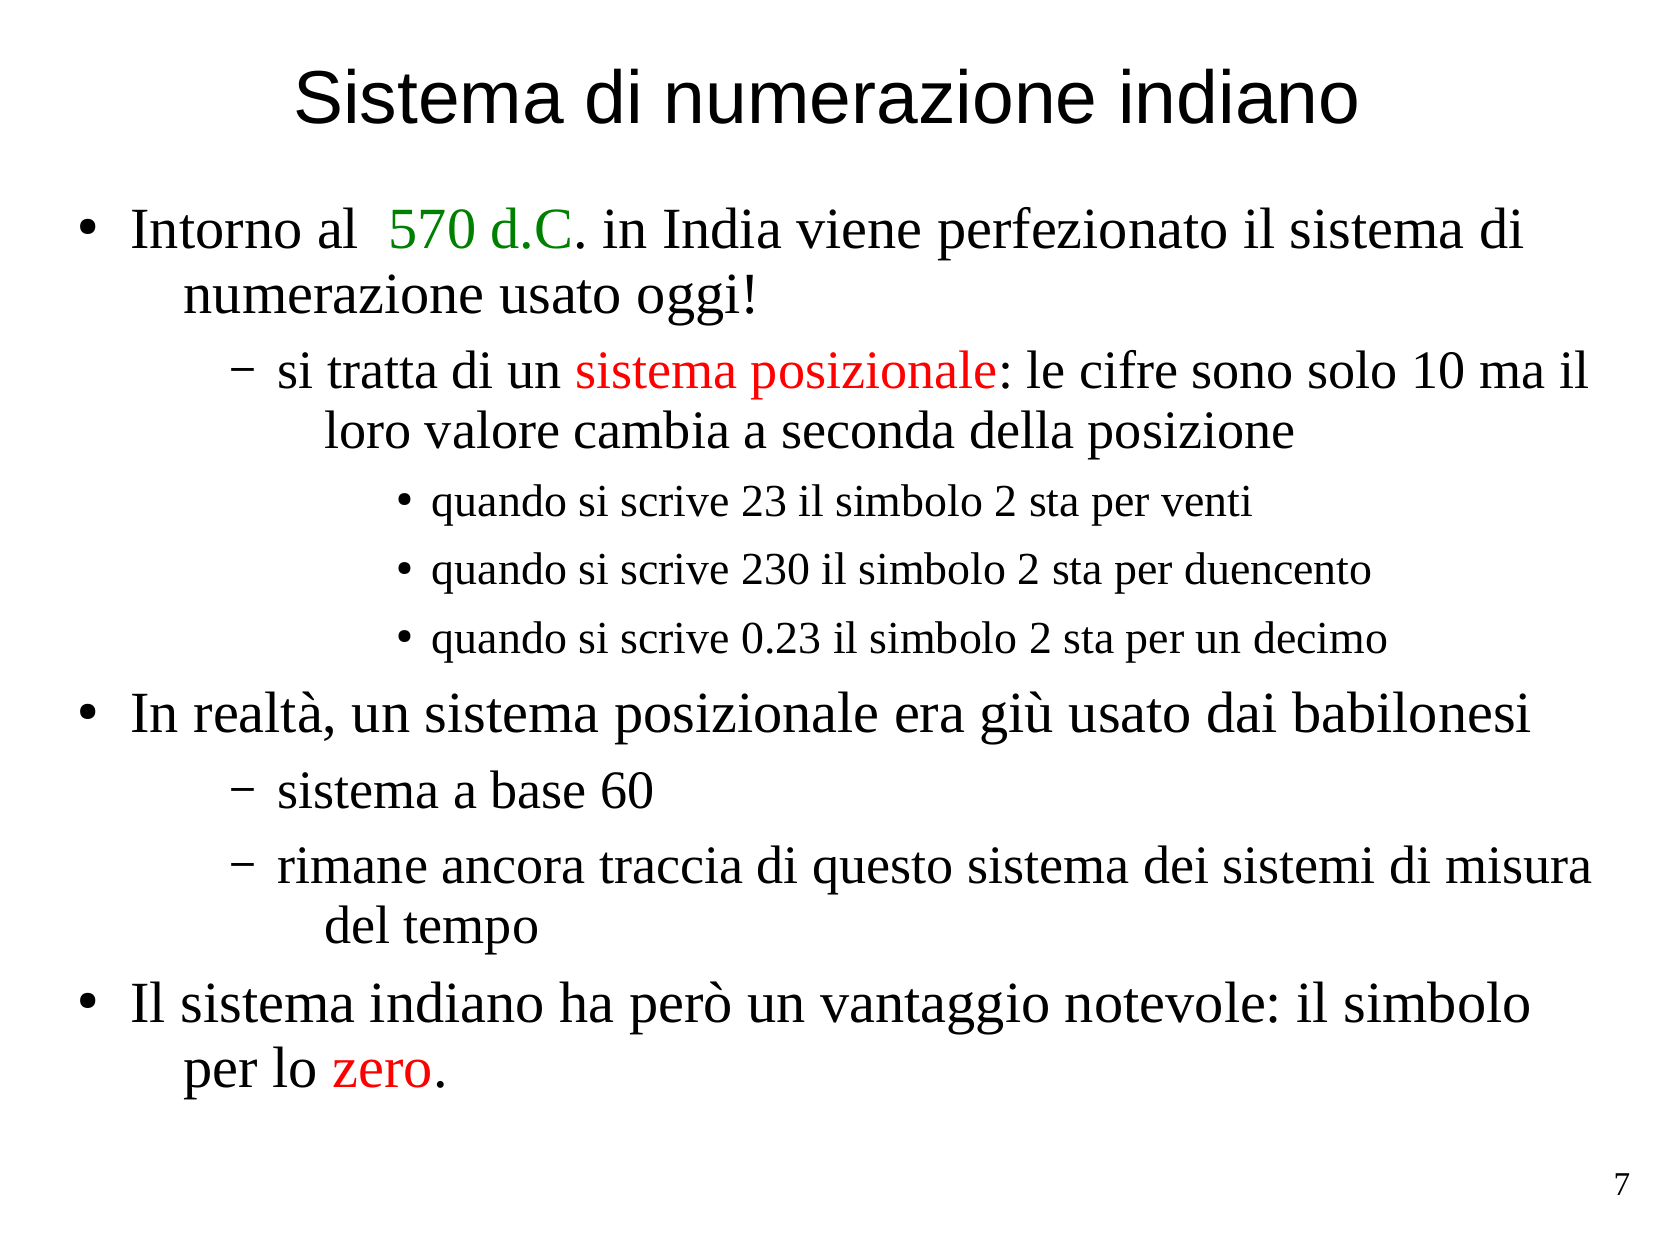

# Sistema di numerazione indiano
Intorno al 570 d.C. in India viene perfezionato il sistema di numerazione usato oggi!
si tratta di un sistema posizionale: le cifre sono solo 10 ma il loro valore cambia a seconda della posizione
quando si scrive 23 il simbolo 2 sta per venti
quando si scrive 230 il simbolo 2 sta per duencento
quando si scrive 0.23 il simbolo 2 sta per un decimo
In realtà, un sistema posizionale era giù usato dai babilonesi
sistema a base 60
rimane ancora traccia di questo sistema dei sistemi di misura del tempo
Il sistema indiano ha però un vantaggio notevole: il simbolo per lo zero.